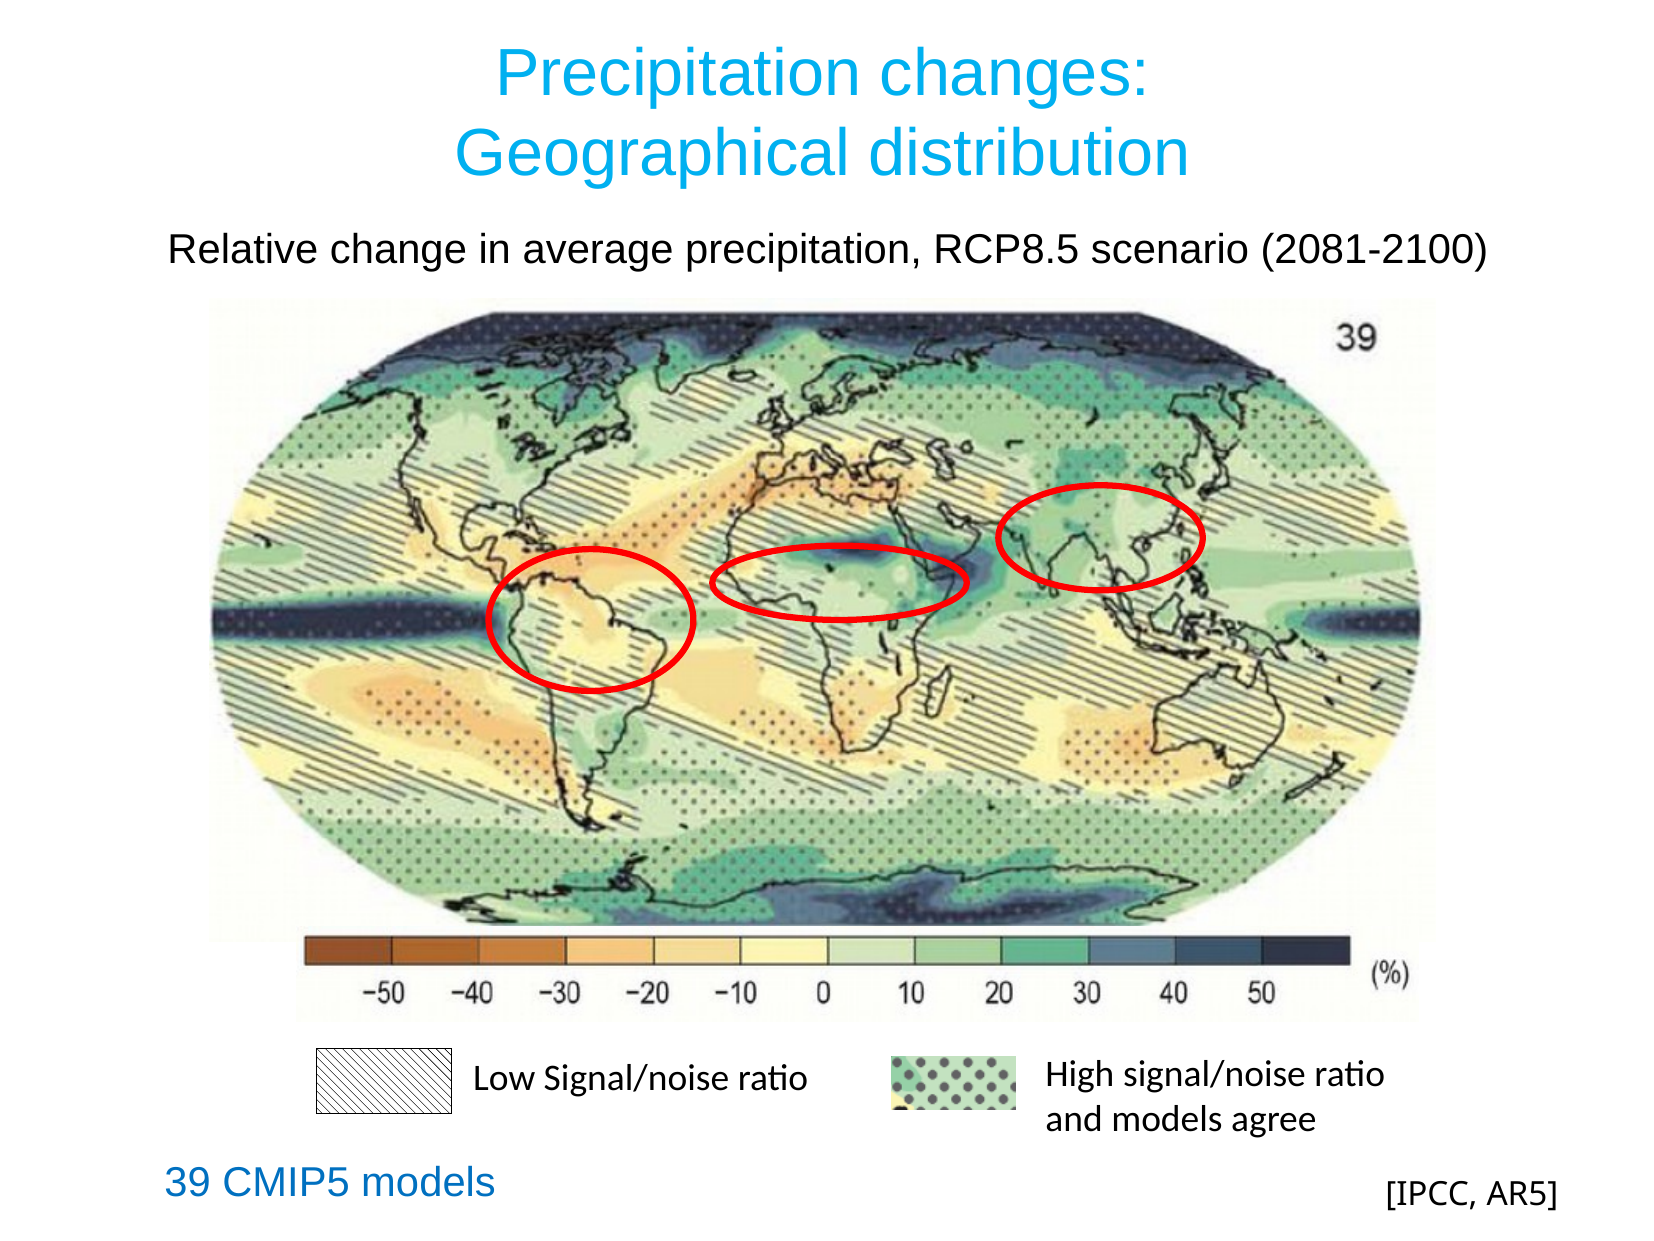

Precipitation changes:
Geographical distribution
Relative change in average precipitation, RCP8.5 scenario (2081-2100)
High signal/noise ratio and models agree
Low Signal/noise ratio
39 CMIP5 models
[IPCC, AR5]